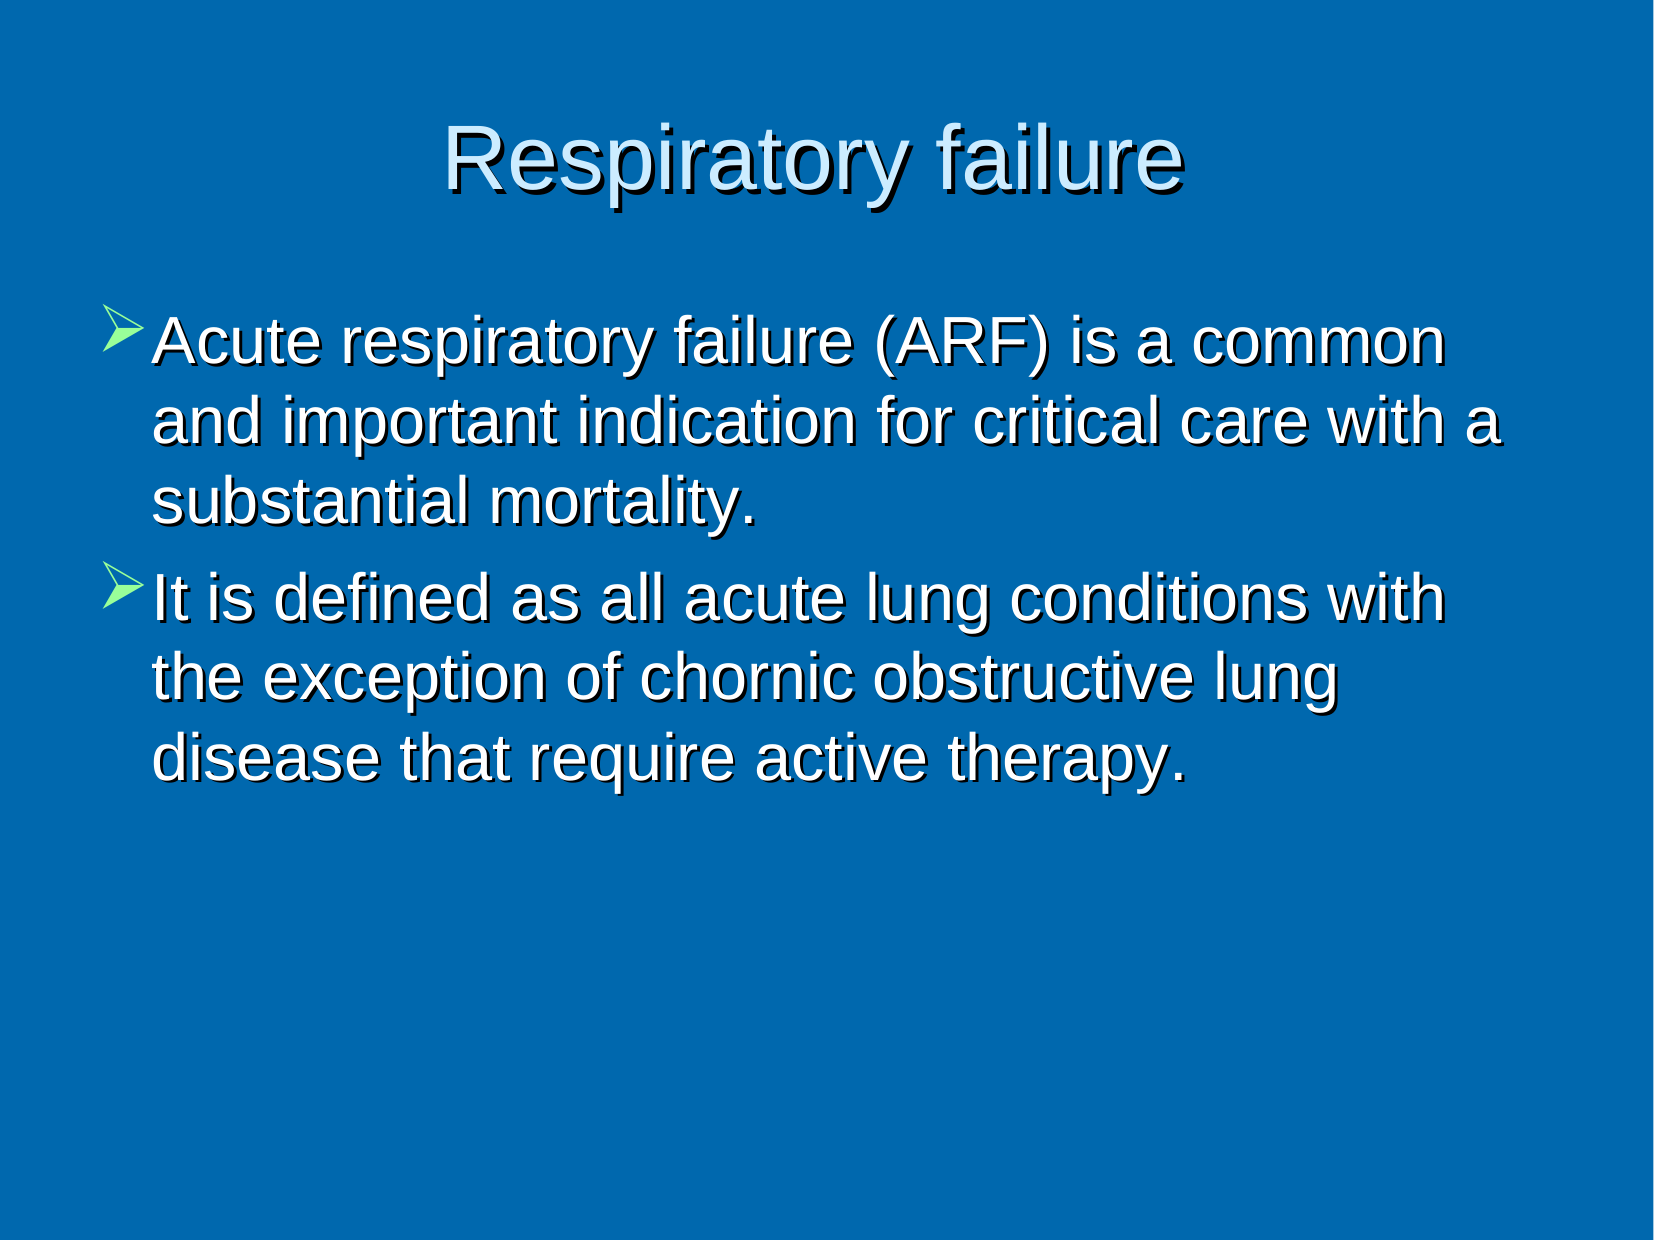

Respiratory failure
Acute respiratory failure (ARF) is a common and important indication for critical care with a substantial mortality.
It is defined as all acute lung conditions with the exception of chornic obstructive lung disease that require active therapy.